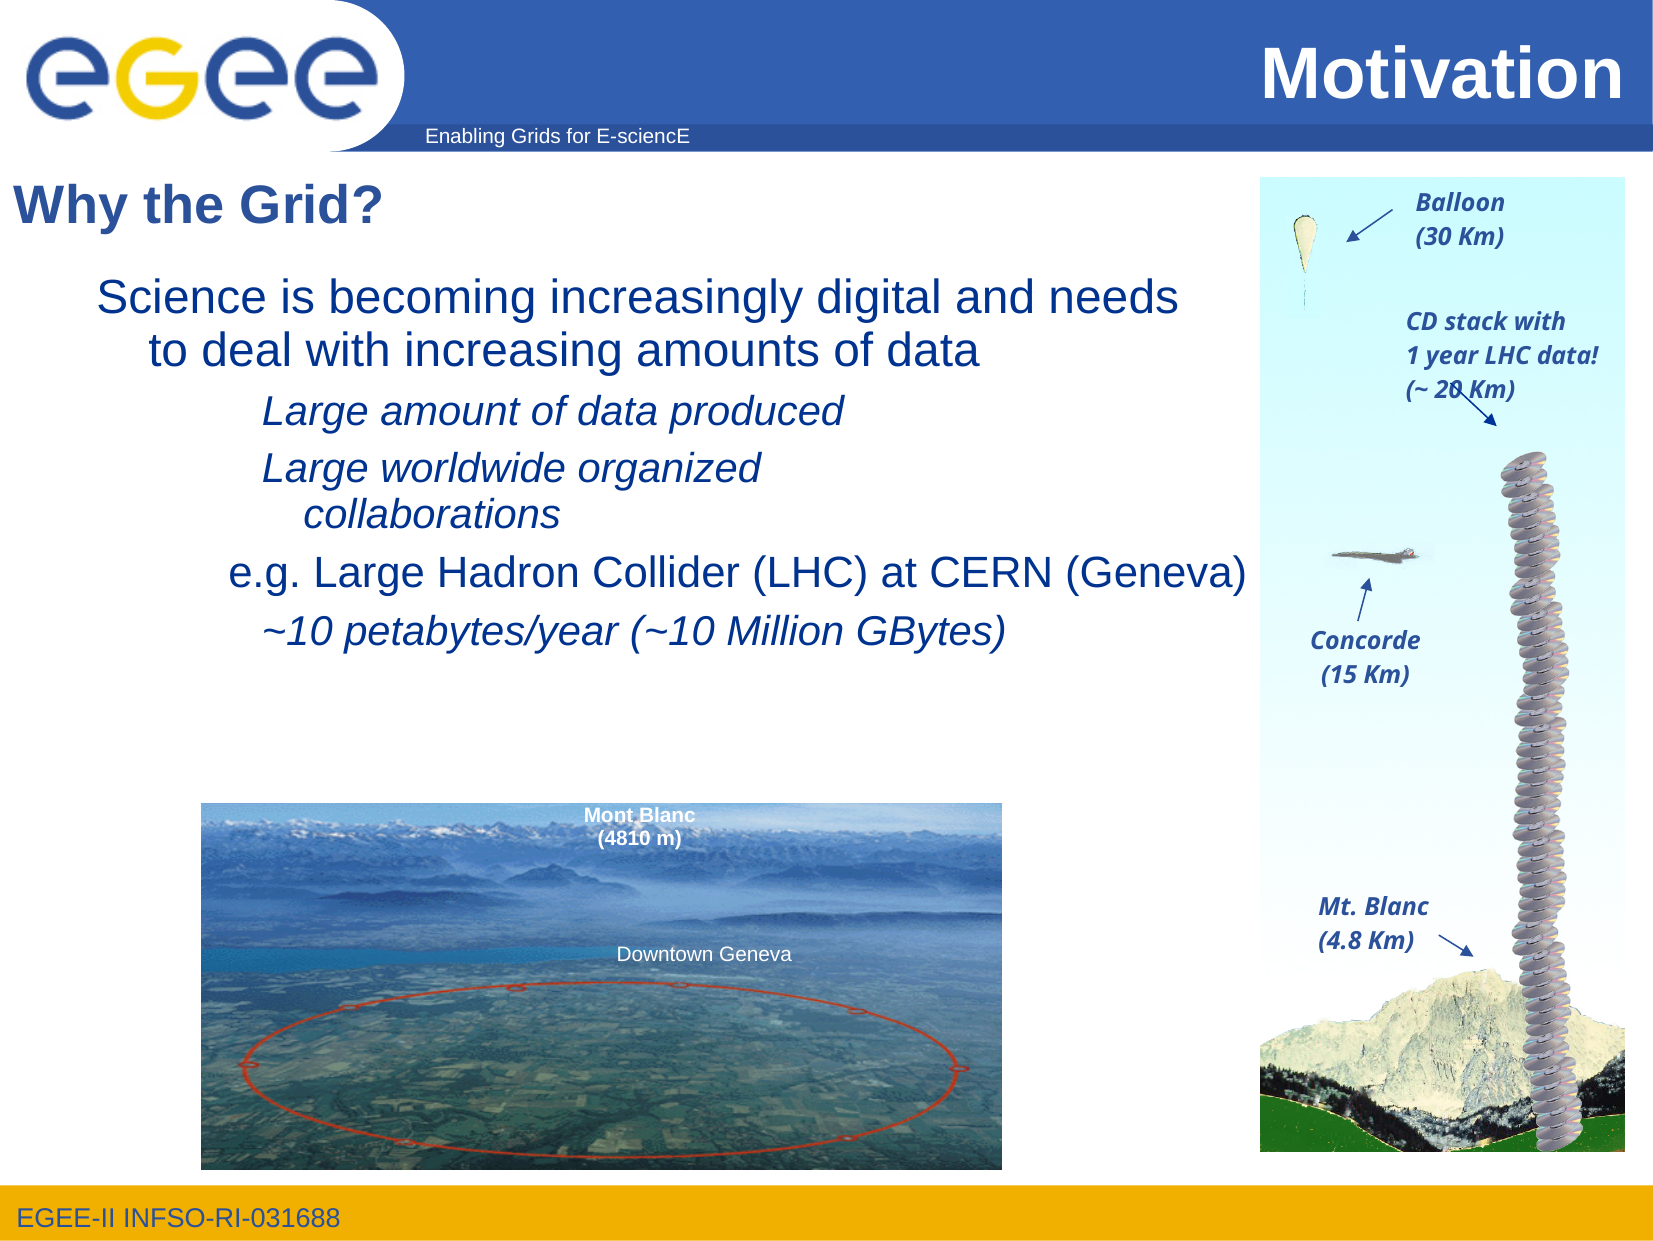

# Motivation
Why the Grid?
Science is becoming increasingly digital and needs
to deal with increasing amounts of data
Large amount of data produced
Large worldwide organized
collaborations
 e.g. Large Hadron Collider (LHC) at CERN (Geneva)
~10 petabytes/year (~10 Million GBytes)
Balloon
(30 Km)
CD stack with
1 year LHC data!
(~ 20 Km)
Concorde
(15 Km)
Mt. Blanc
(4.8 Km)
Mont Blanc
(4810 m)
Downtown Geneva